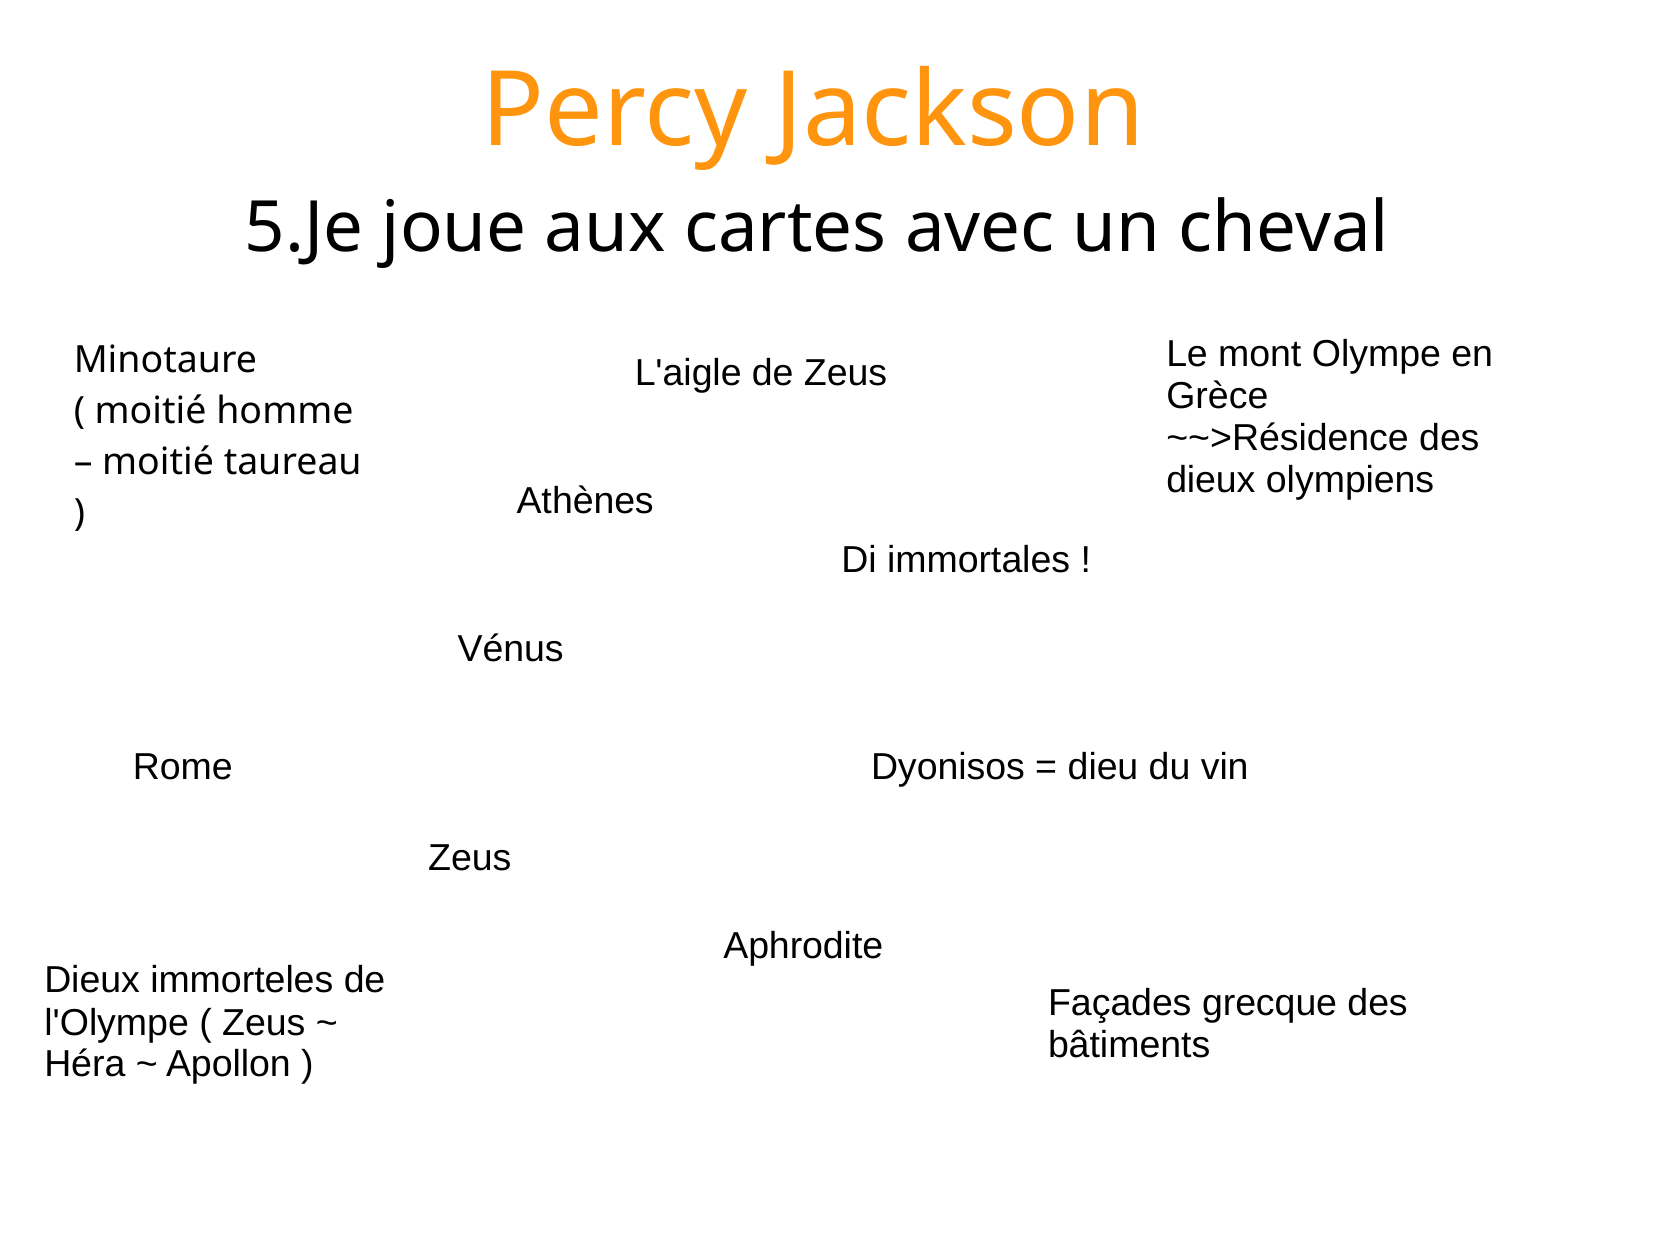

# Percy Jackson 5.Je joue aux cartes avec un cheval
Minotaure ( moitié homme – moitié taureau )
Le mont Olympe en Grèce
~~>Résidence des dieux olympiens
L'aigle de Zeus
Athènes
Di immortales !
Vénus
Rome
Dyonisos = dieu du vin
Zeus
Aphrodite
Dieux immorteles de l'Olympe ( Zeus ~ Héra ~ Apollon )
Façades grecque des bâtiments